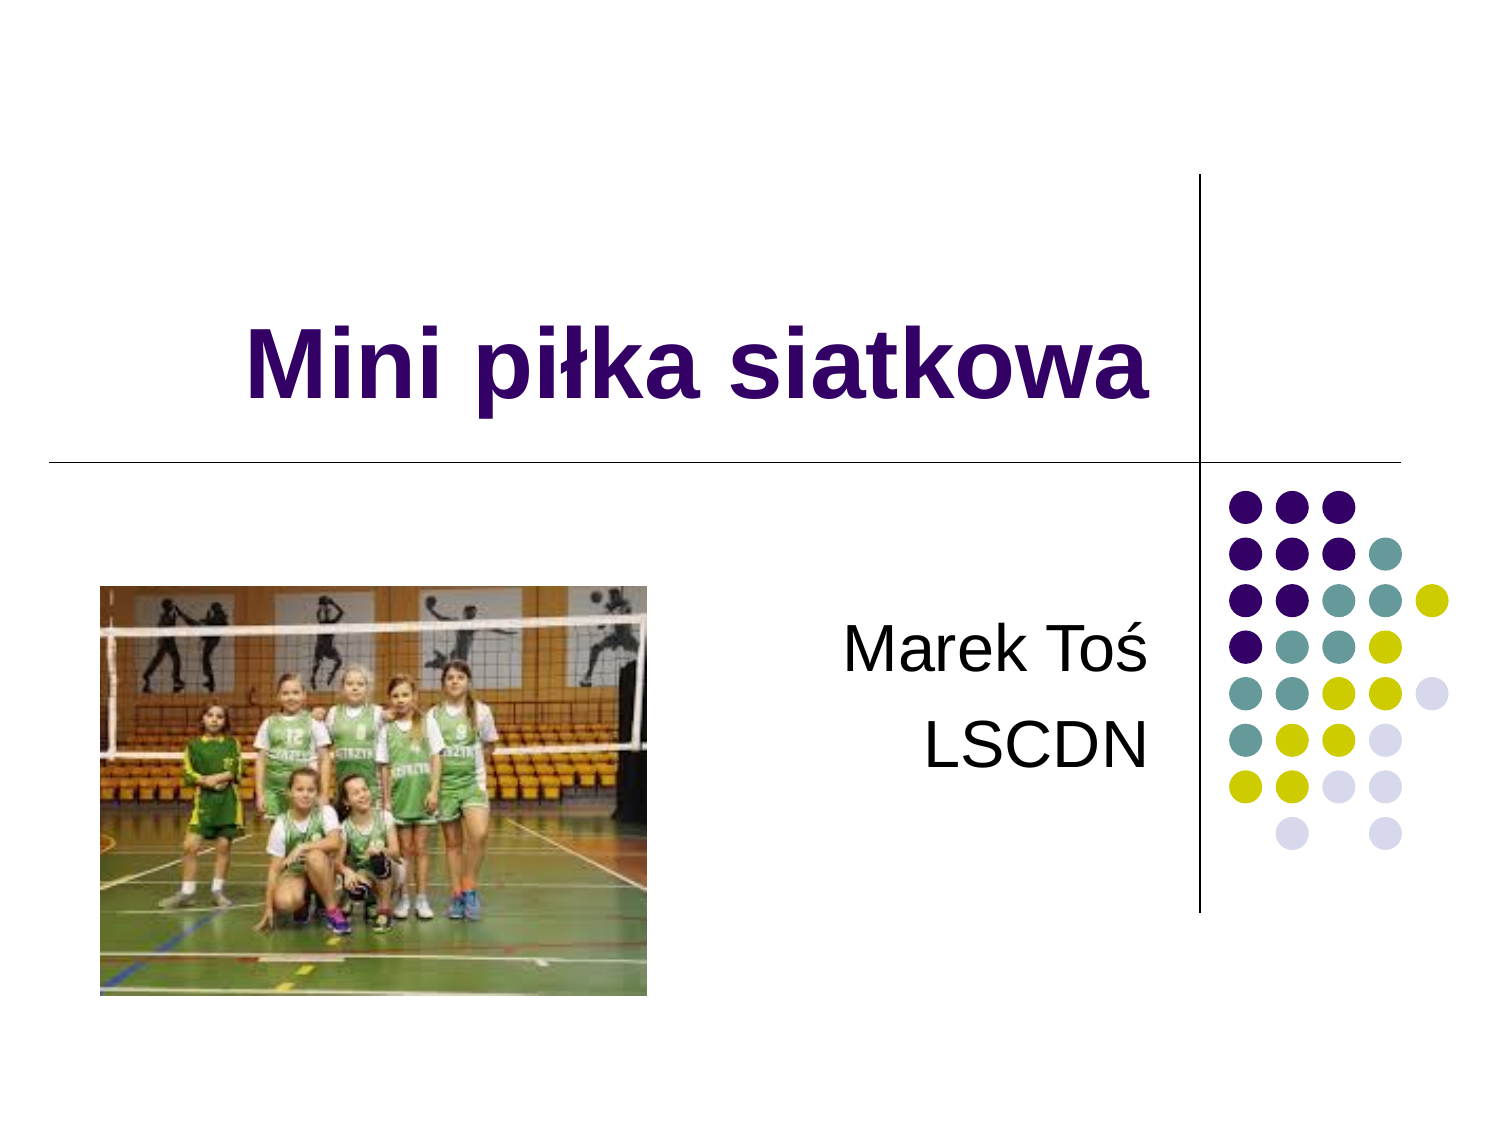

# Mini piłka siatkowa
Marek Toś
LSCDN